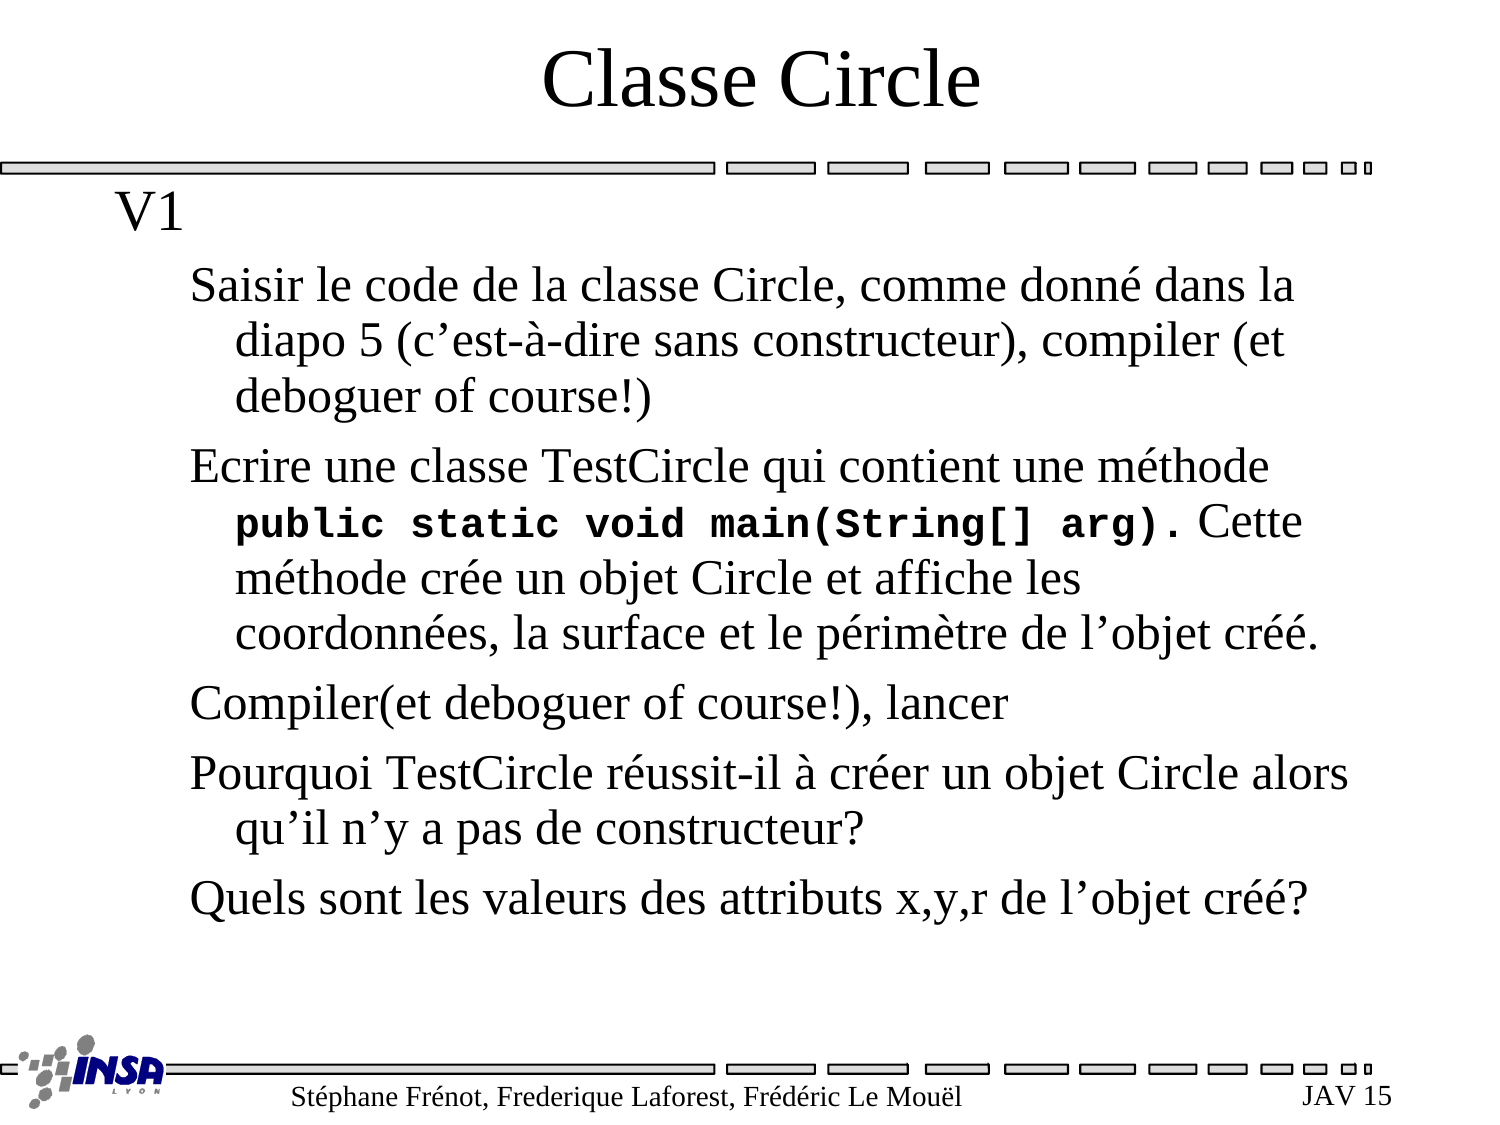

# Classe Circle
V1
Saisir le code de la classe Circle, comme donné dans la diapo 5 (c’est-à-dire sans constructeur), compiler (et deboguer of course!)
Ecrire une classe TestCircle qui contient une méthode public static void main(String[] arg). Cette méthode crée un objet Circle et affiche les coordonnées, la surface et le périmètre de l’objet créé.
Compiler(et deboguer of course!), lancer
Pourquoi TestCircle réussit-il à créer un objet Circle alors qu’il n’y a pas de constructeur?
Quels sont les valeurs des attributs x,y,r de l’objet créé?